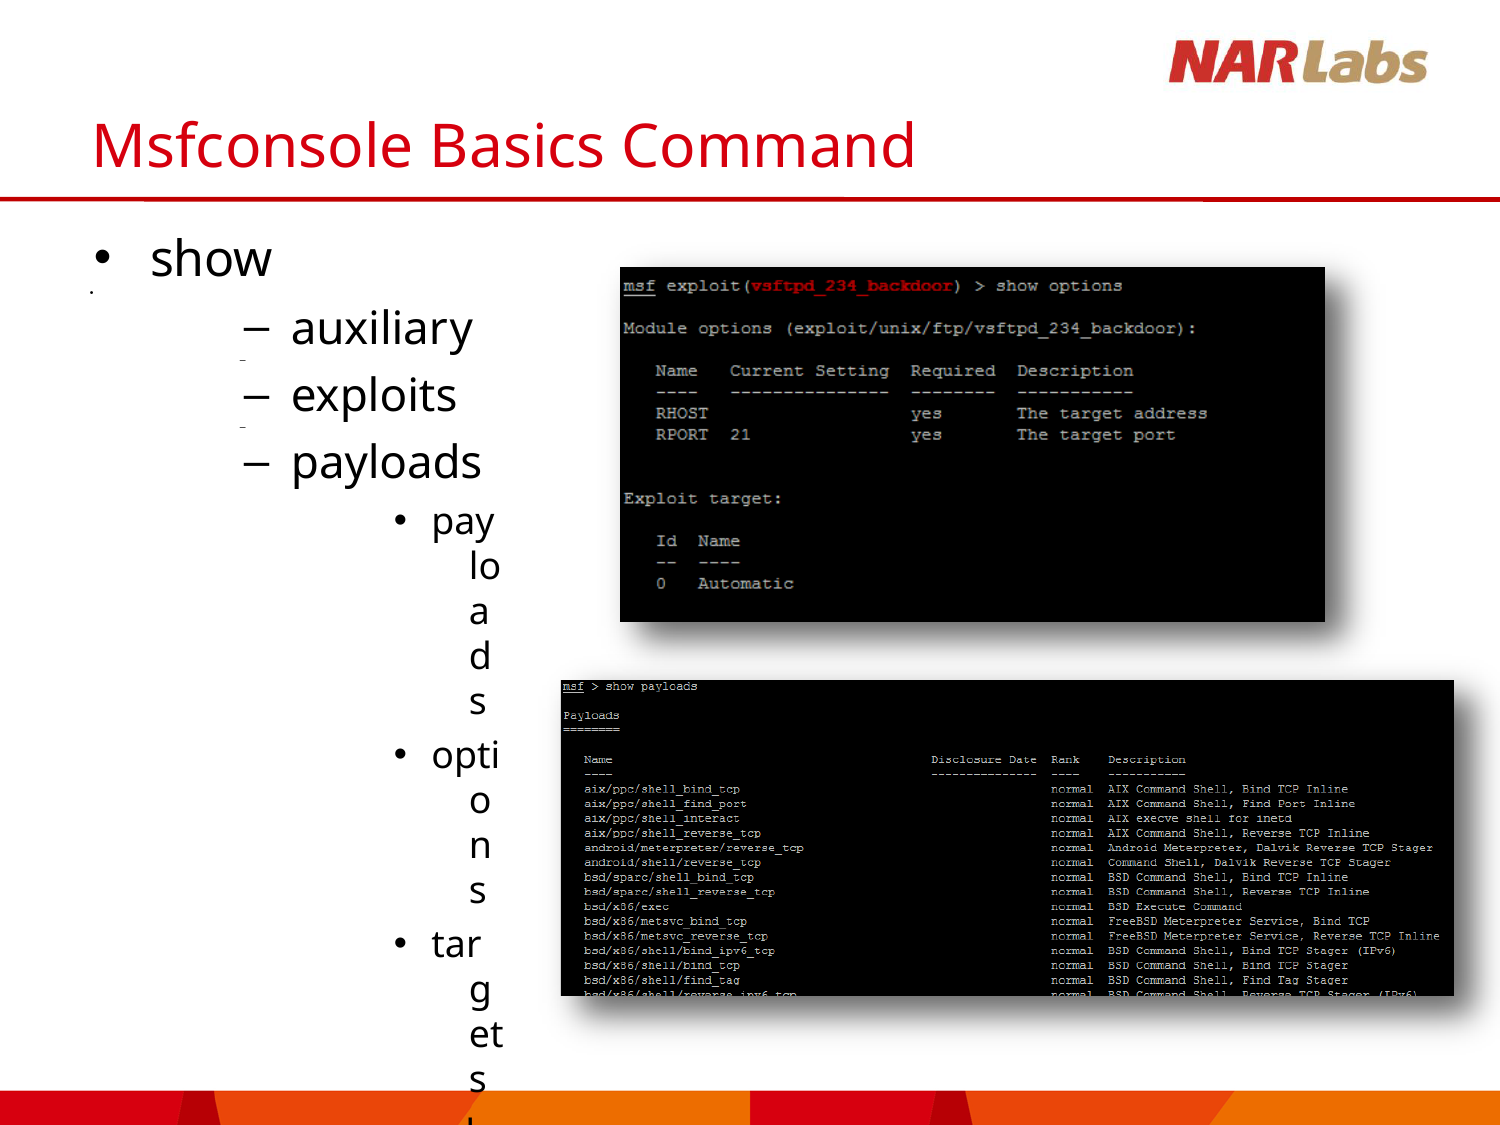

# Msfconsole Basics Command
show
auxiliary
exploits
payloads
payloads
options
targets
advanced
Example:
show options